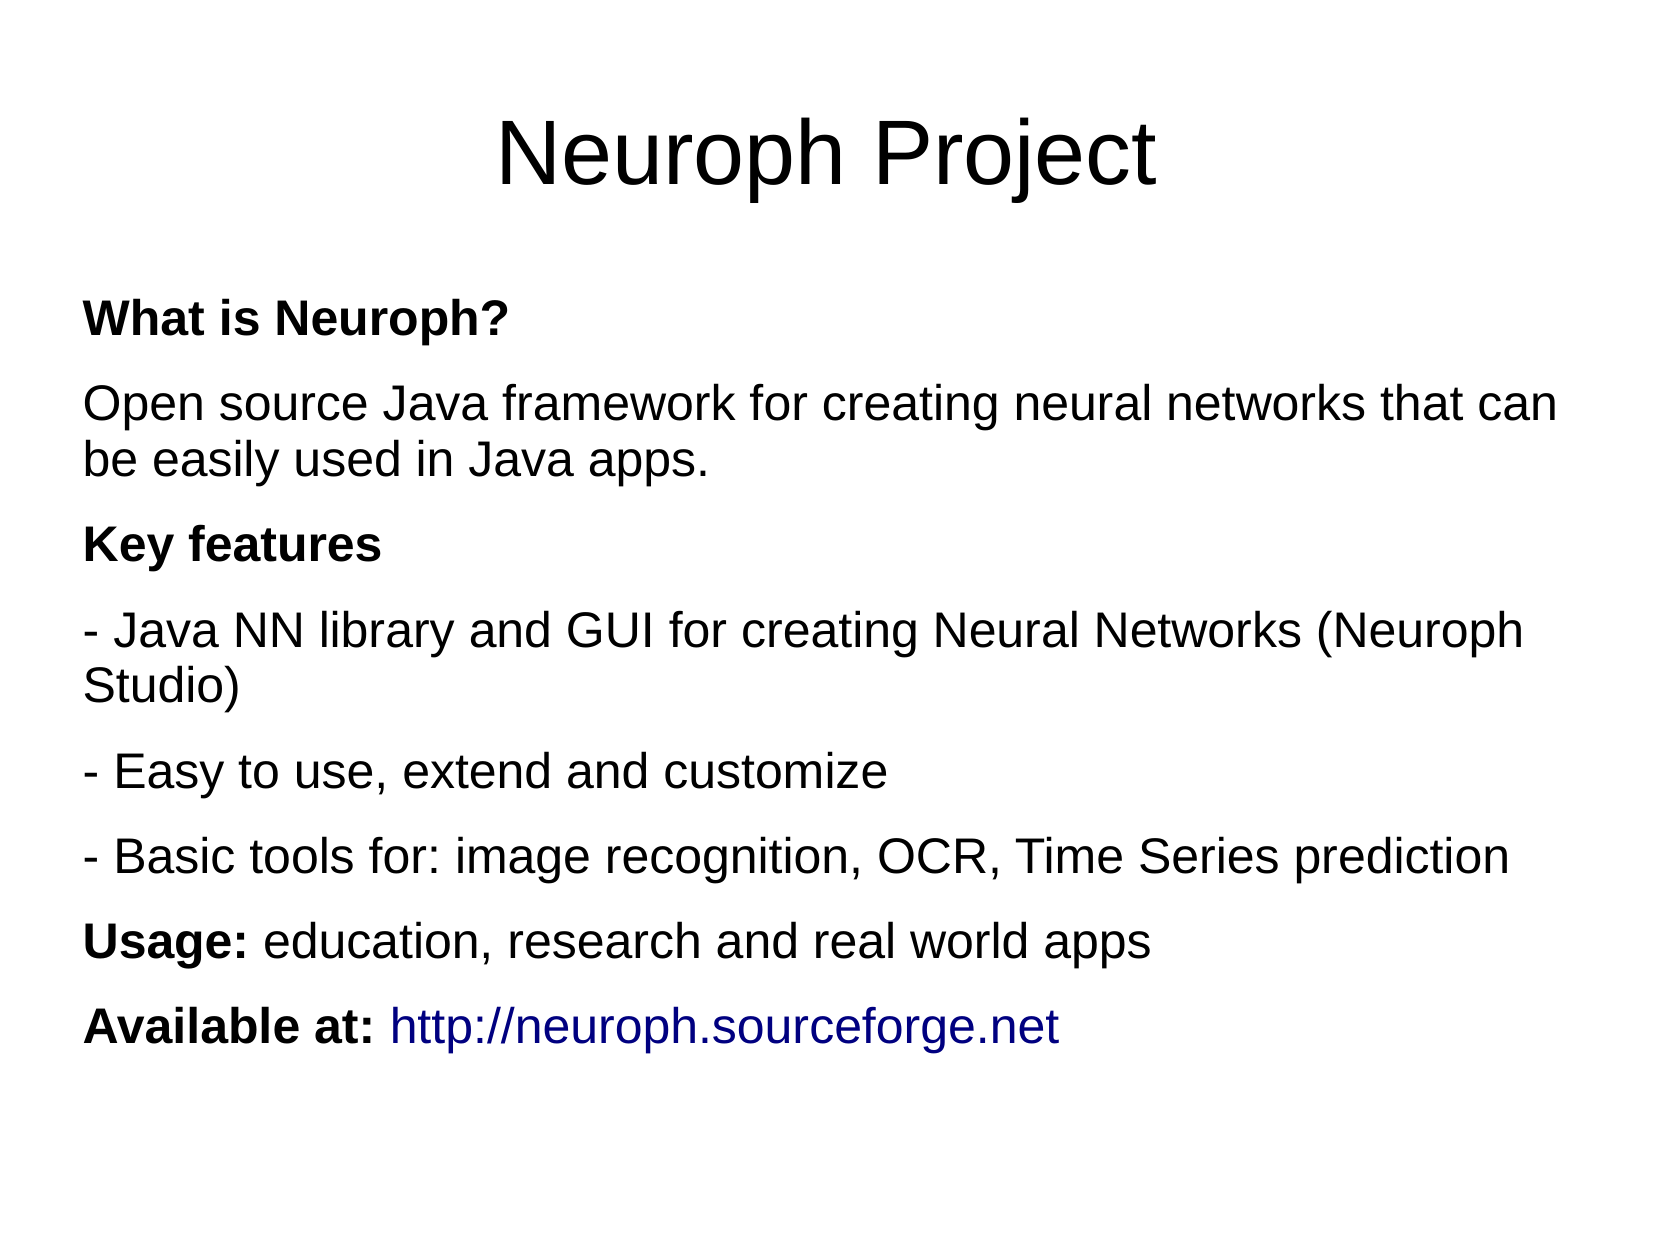

# Neuroph Project
What is Neuroph?
Open source Java framework for creating neural networks that can be easily used in Java apps.
Key features
- Java NN library and GUI for creating Neural Networks (Neuroph Studio)
- Easy to use, extend and customize
- Basic tools for: image recognition, OCR, Time Series prediction
Usage: education, research and real world apps
Available at: http://neuroph.sourceforge.net